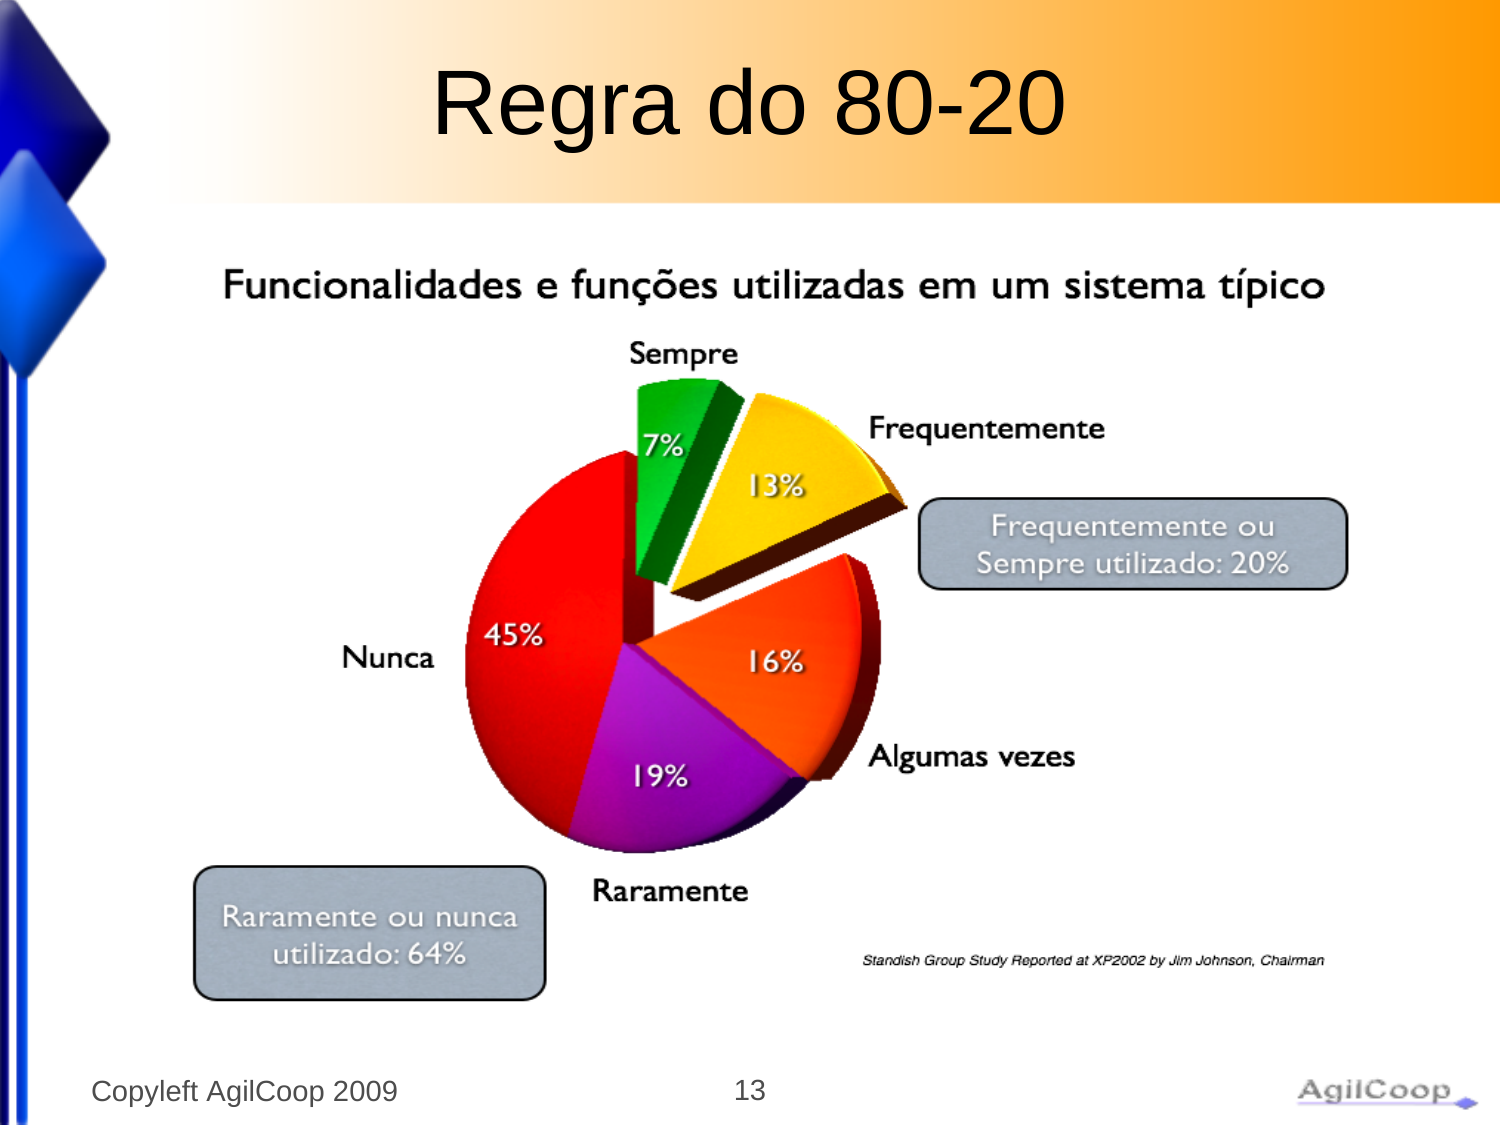

# Regra do 80-20
Copyleft AgilCoop 2009
13